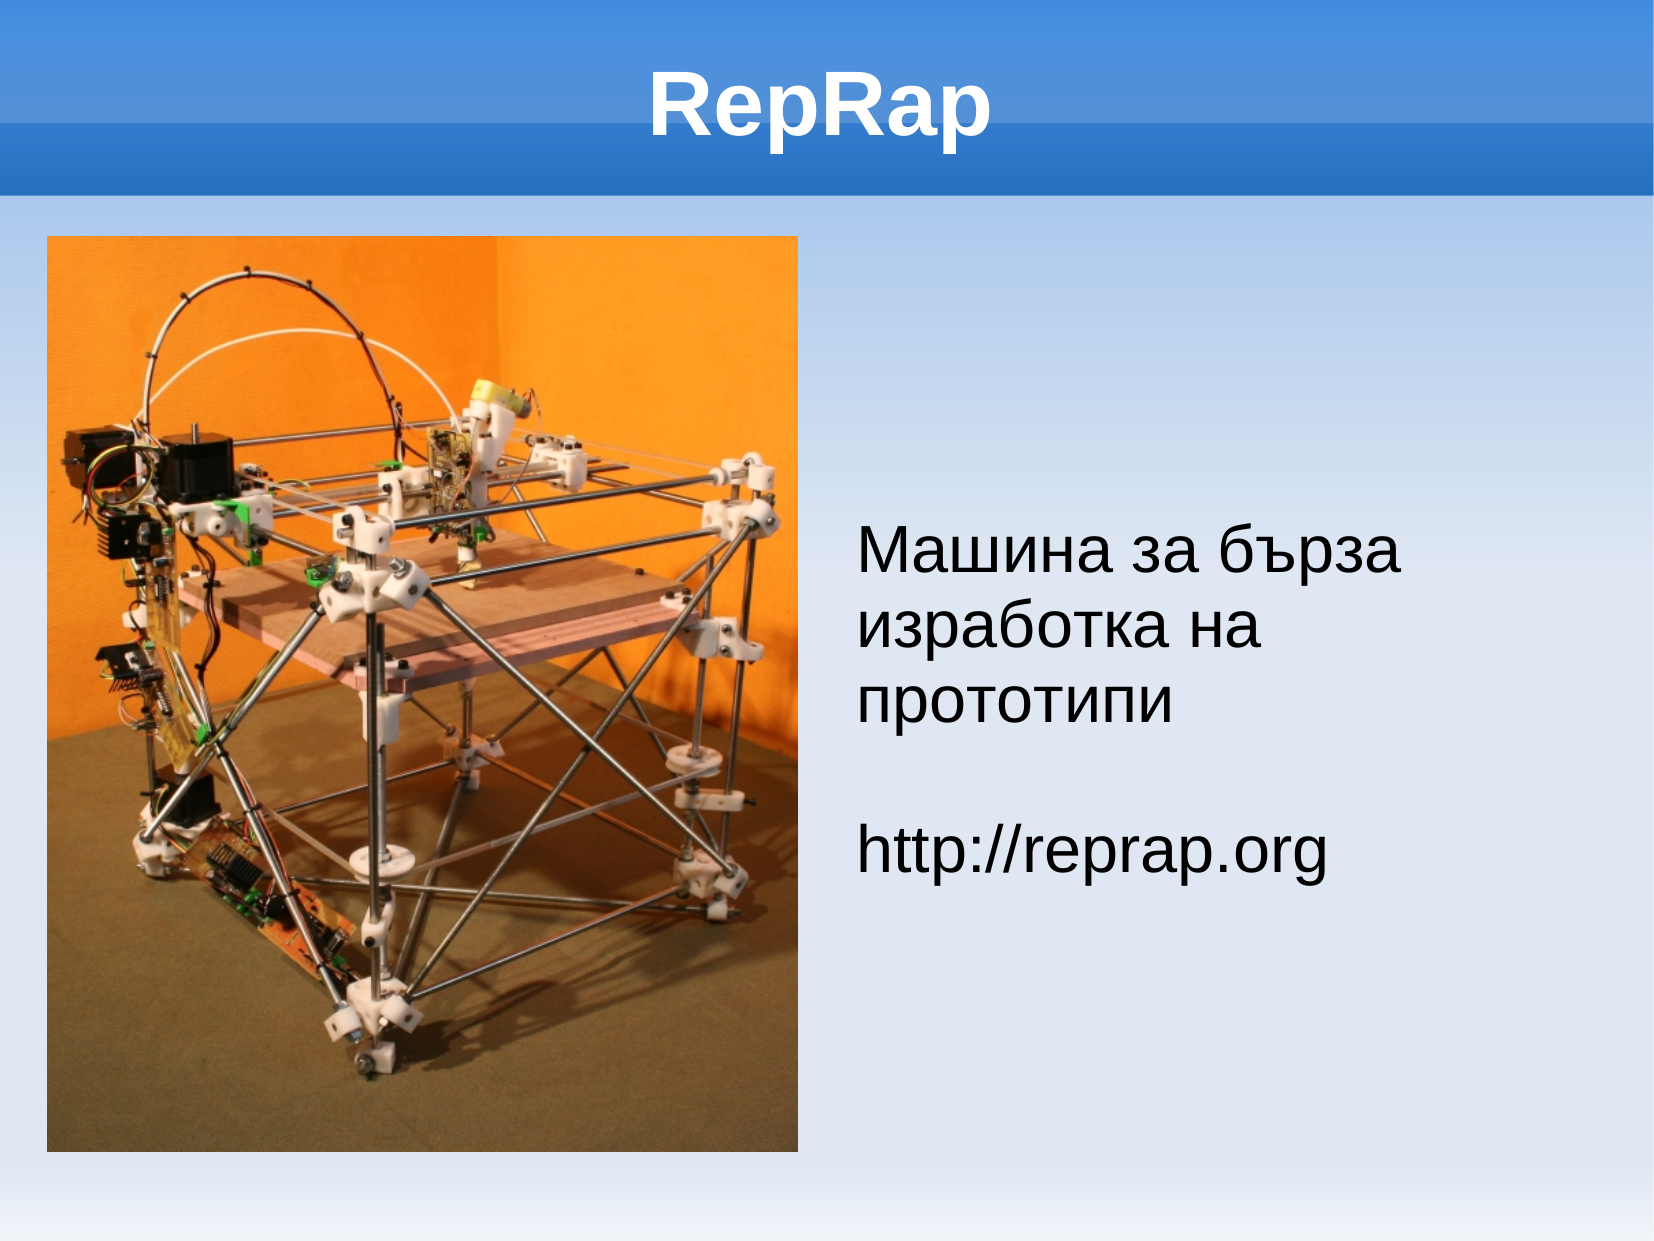

# RepRap
Maшина за бърза изработка на прототипи
http://reprap.org